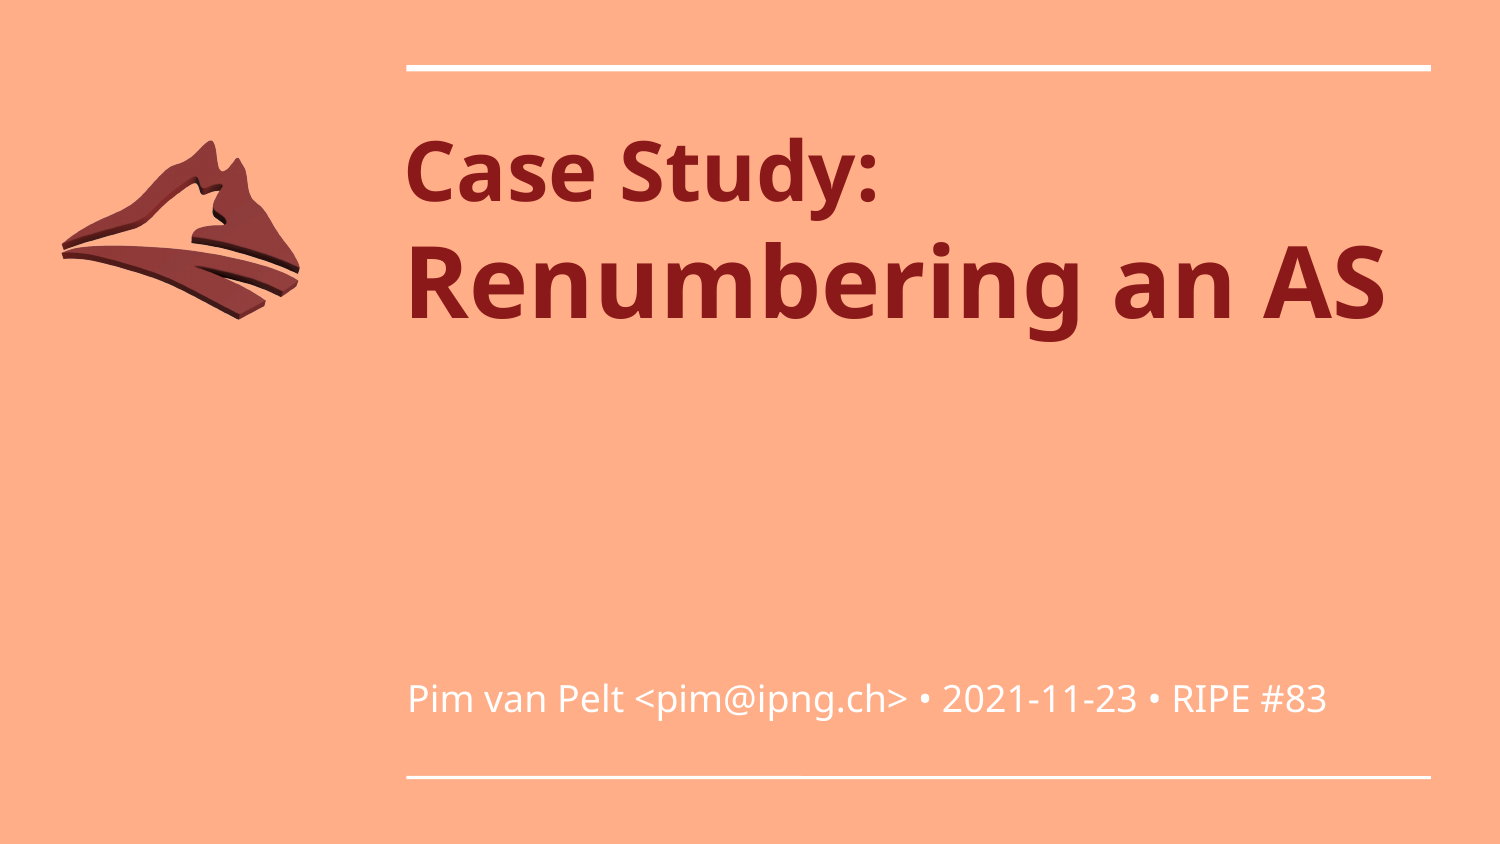

# Case Study: Renumbering an AS
Pim van Pelt <pim@ipng.ch> • 2021-11-23 • RIPE #83